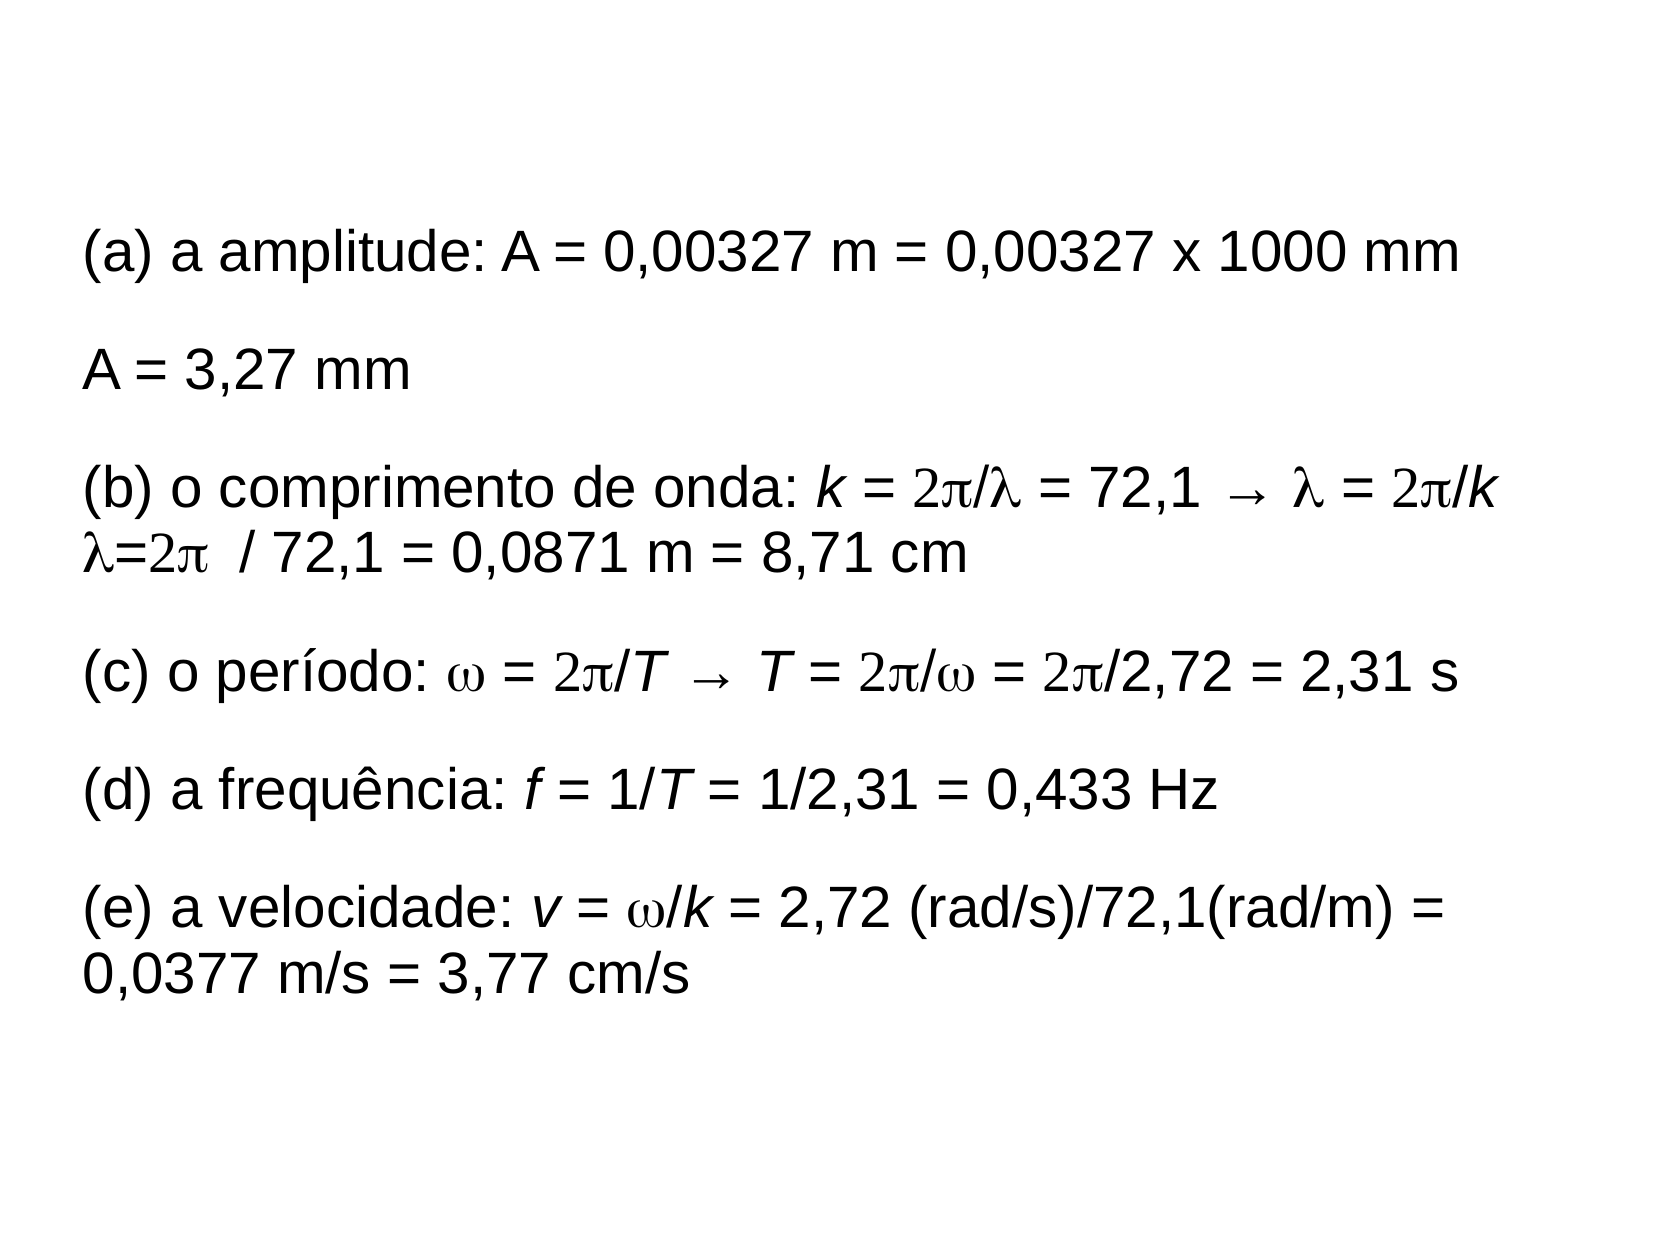

# (a) a amplitude: A = 0,00327 m = 0,00327 x 1000 mm
A = 3,27 mm
(b) o comprimento de onda: k = 2p/l = 72,1 → l = 2p/k l=2p / 72,1 = 0,0871 m = 8,71 cm
(c) o período: w = 2p/T → T = 2p/w = 2p/2,72 = 2,31 s
(d) a frequência: f = 1/T = 1/2,31 = 0,433 Hz
(e) a velocidade: v = w/k = 2,72 (rad/s)/72,1(rad/m) = 0,0377 m/s = 3,77 cm/s